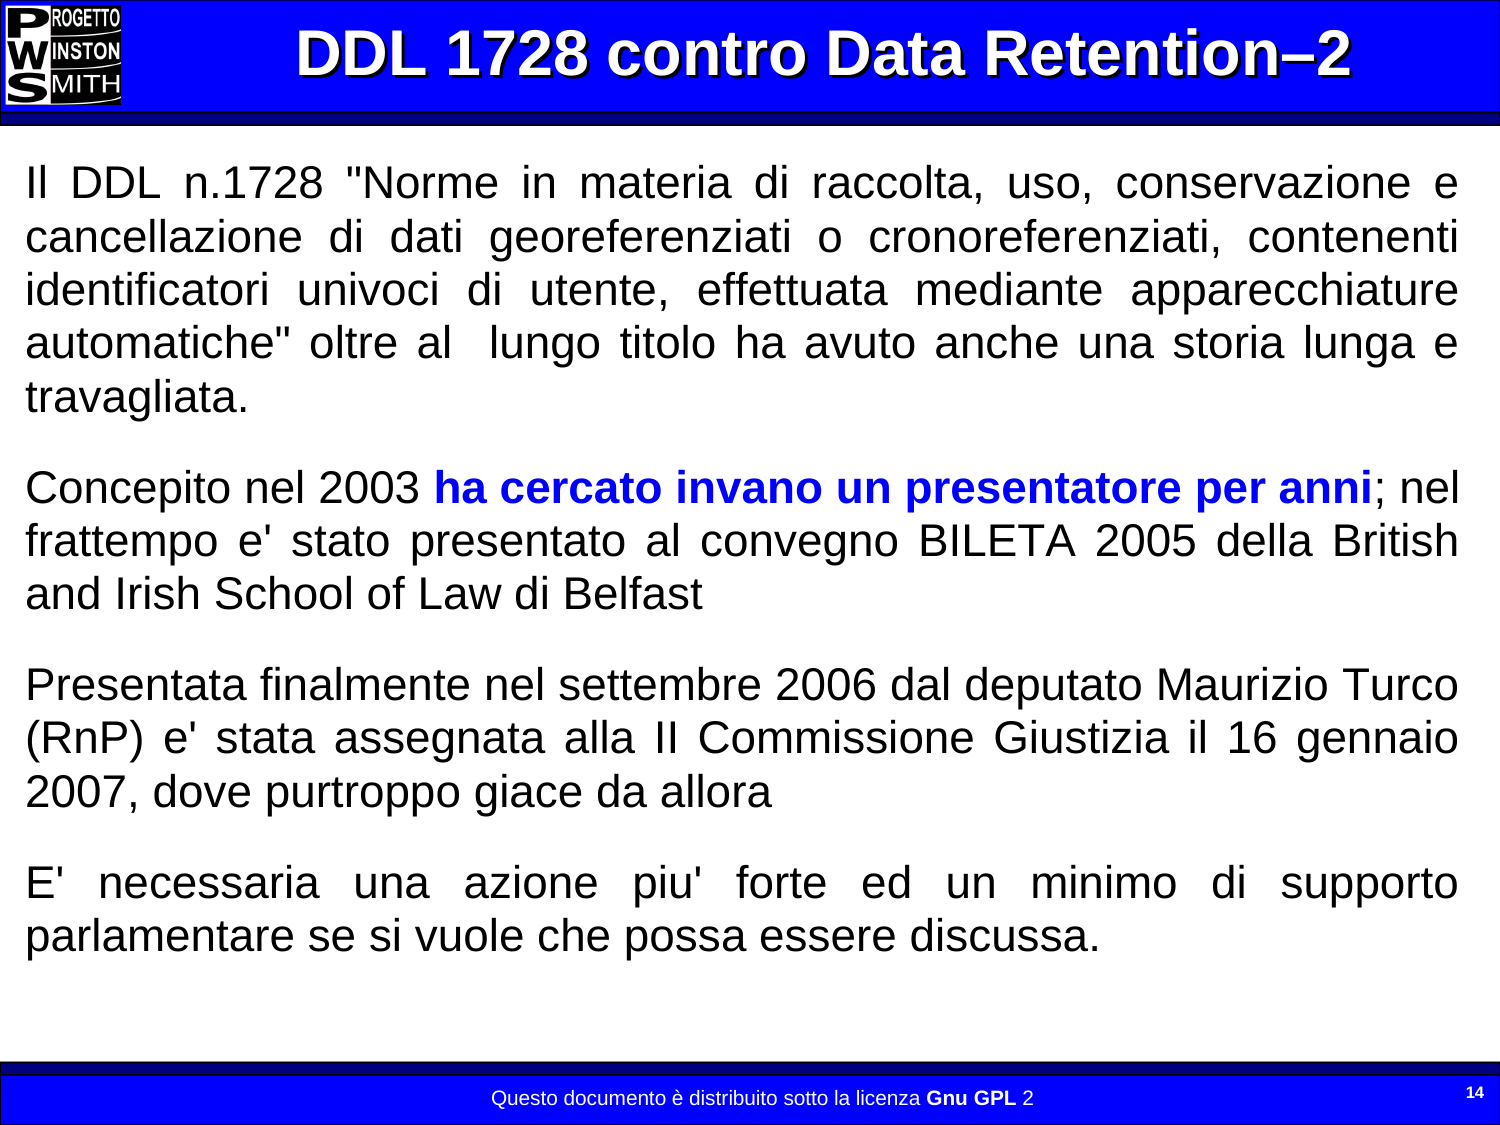

DDL 1728 contro Data Retention–2
Il DDL n.1728 "Norme in materia di raccolta, uso, conservazione e cancellazione di dati georeferenziati o cronoreferenziati, contenenti identificatori univoci di utente, effettuata mediante apparecchiature automatiche" oltre al lungo titolo ha avuto anche una storia lunga e travagliata.
Concepito nel 2003 ha cercato invano un presentatore per anni; nel frattempo e' stato presentato al convegno BILETA 2005 della British and Irish School of Law di Belfast
Presentata finalmente nel settembre 2006 dal deputato Maurizio Turco (RnP) e' stata assegnata alla II Commissione Giustizia il 16 gennaio 2007, dove purtroppo giace da allora
E' necessaria una azione piu' forte ed un minimo di supporto parlamentare se si vuole che possa essere discussa.